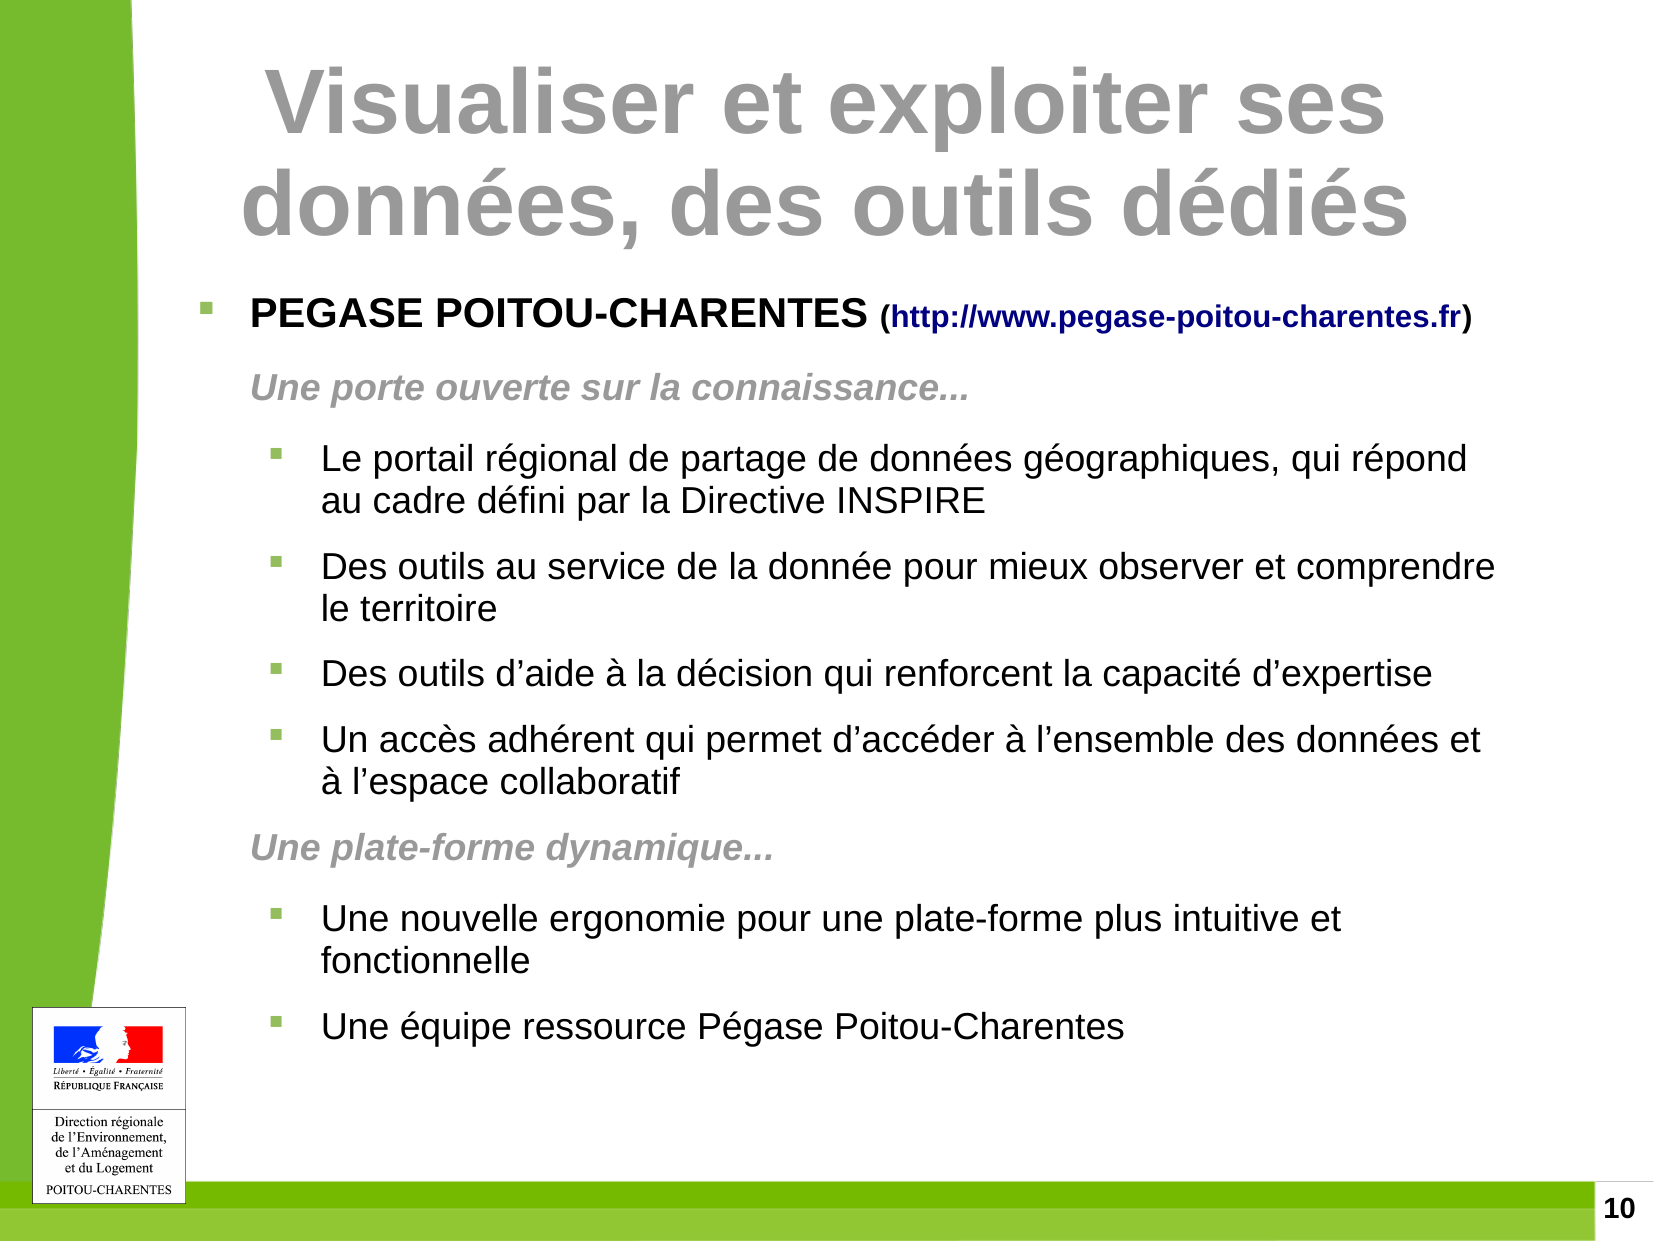

# Visualiser et exploiter ses données, des outils dédiés
PEGASE POITOU-CHARENTES (http://www.pegase-poitou-charentes.fr)
Une porte ouverte sur la connaissance...
Le portail régional de partage de données géographiques, qui répond au cadre défini par la Directive INSPIRE
Des outils au service de la donnée pour mieux observer et comprendre le territoire
Des outils d’aide à la décision qui renforcent la capacité d’expertise
Un accès adhérent qui permet d’accéder à l’ensemble des données et à l’espace collaboratif
Une plate-forme dynamique...
Une nouvelle ergonomie pour une plate-forme plus intuitive et fonctionnelle
Une équipe ressource Pégase Poitou-Charentes